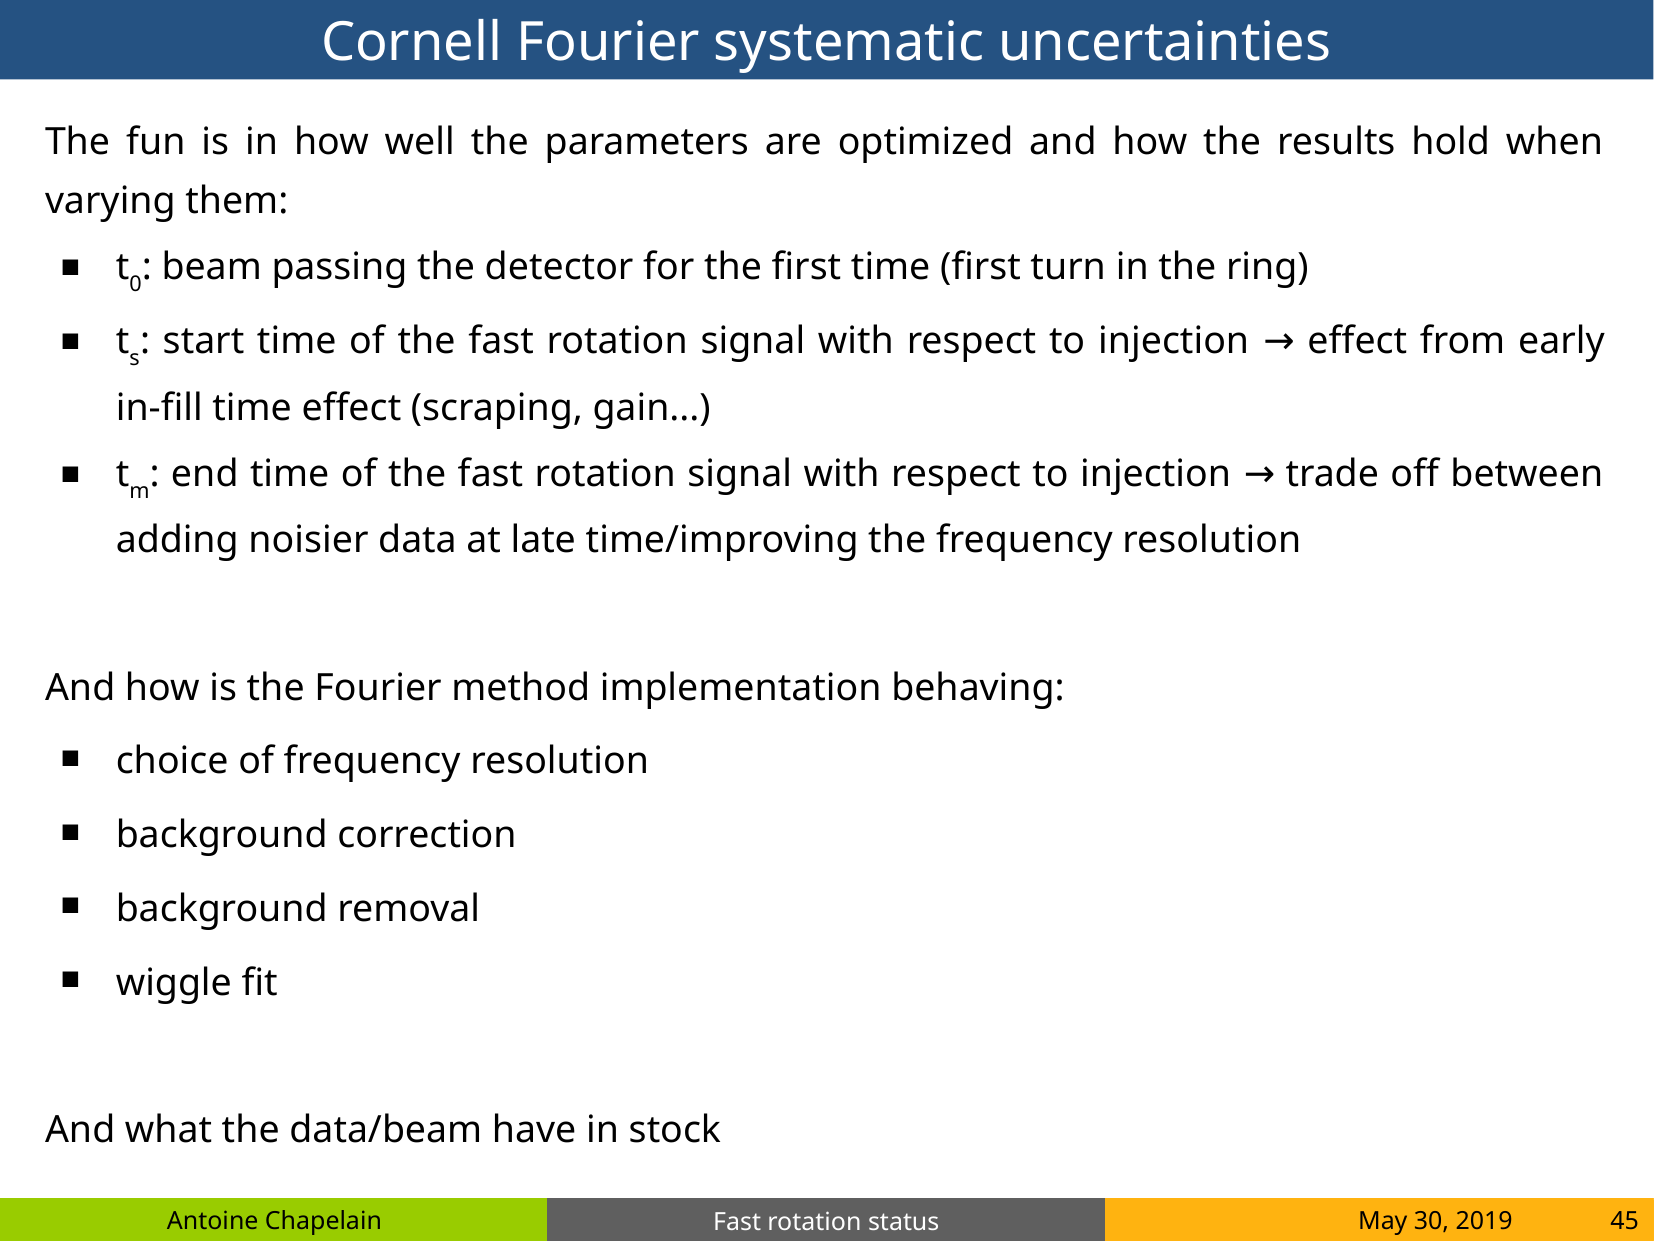

# Cornell Fourier systematic uncertainties
The fun is in how well the parameters are optimized and how the results hold when varying them:
t0: beam passing the detector for the first time (first turn in the ring)
ts: start time of the fast rotation signal with respect to injection → effect from early in-fill time effect (scraping, gain...)
tm: end time of the fast rotation signal with respect to injection → trade off between adding noisier data at late time/improving the frequency resolution
And how is the Fourier method implementation behaving:
choice of frequency resolution
background correction
background removal
wiggle fit
And what the data/beam have in stock